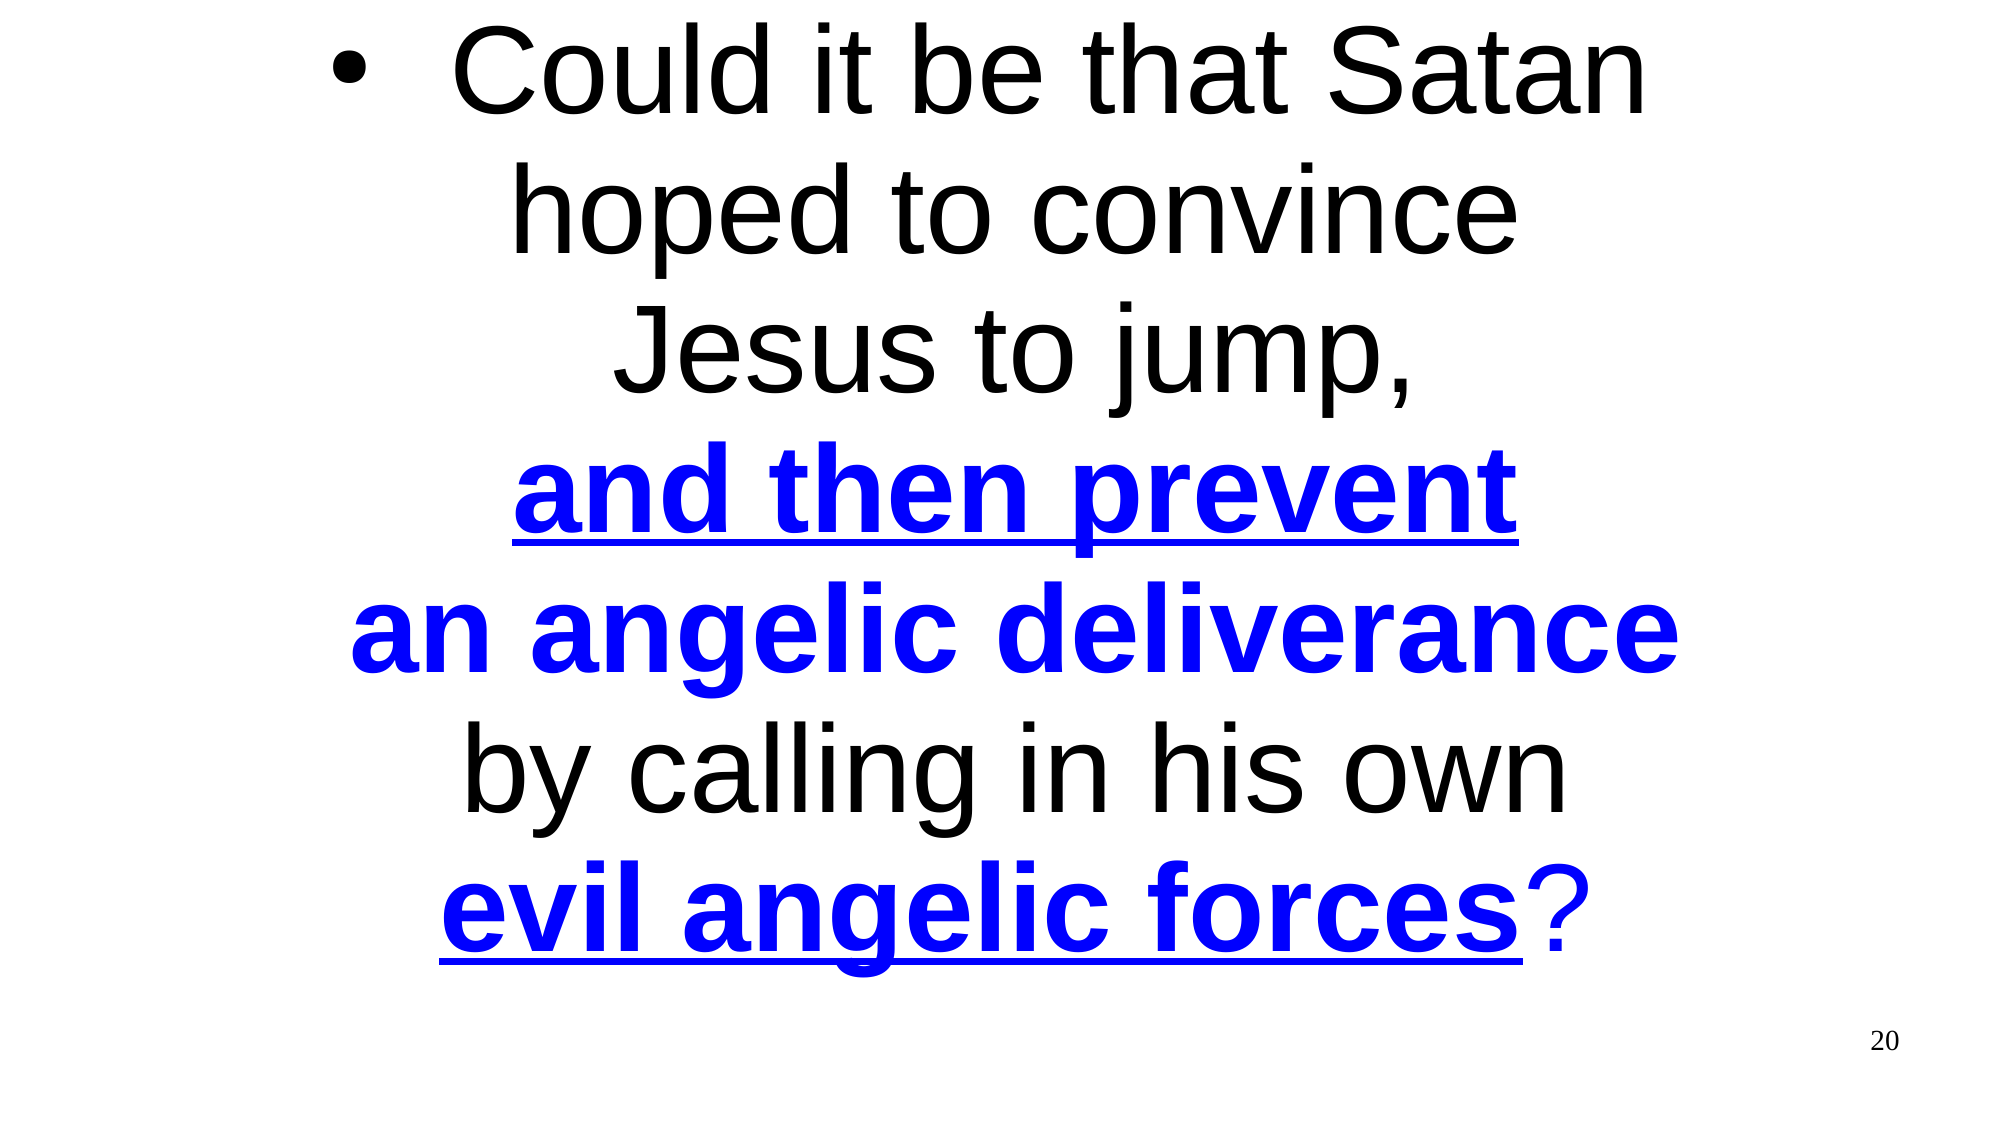

# Could it be that Satan hoped to convince Jesus to jump, and then prevent an angelic deliverance by calling in his own evil angelic forces?
20